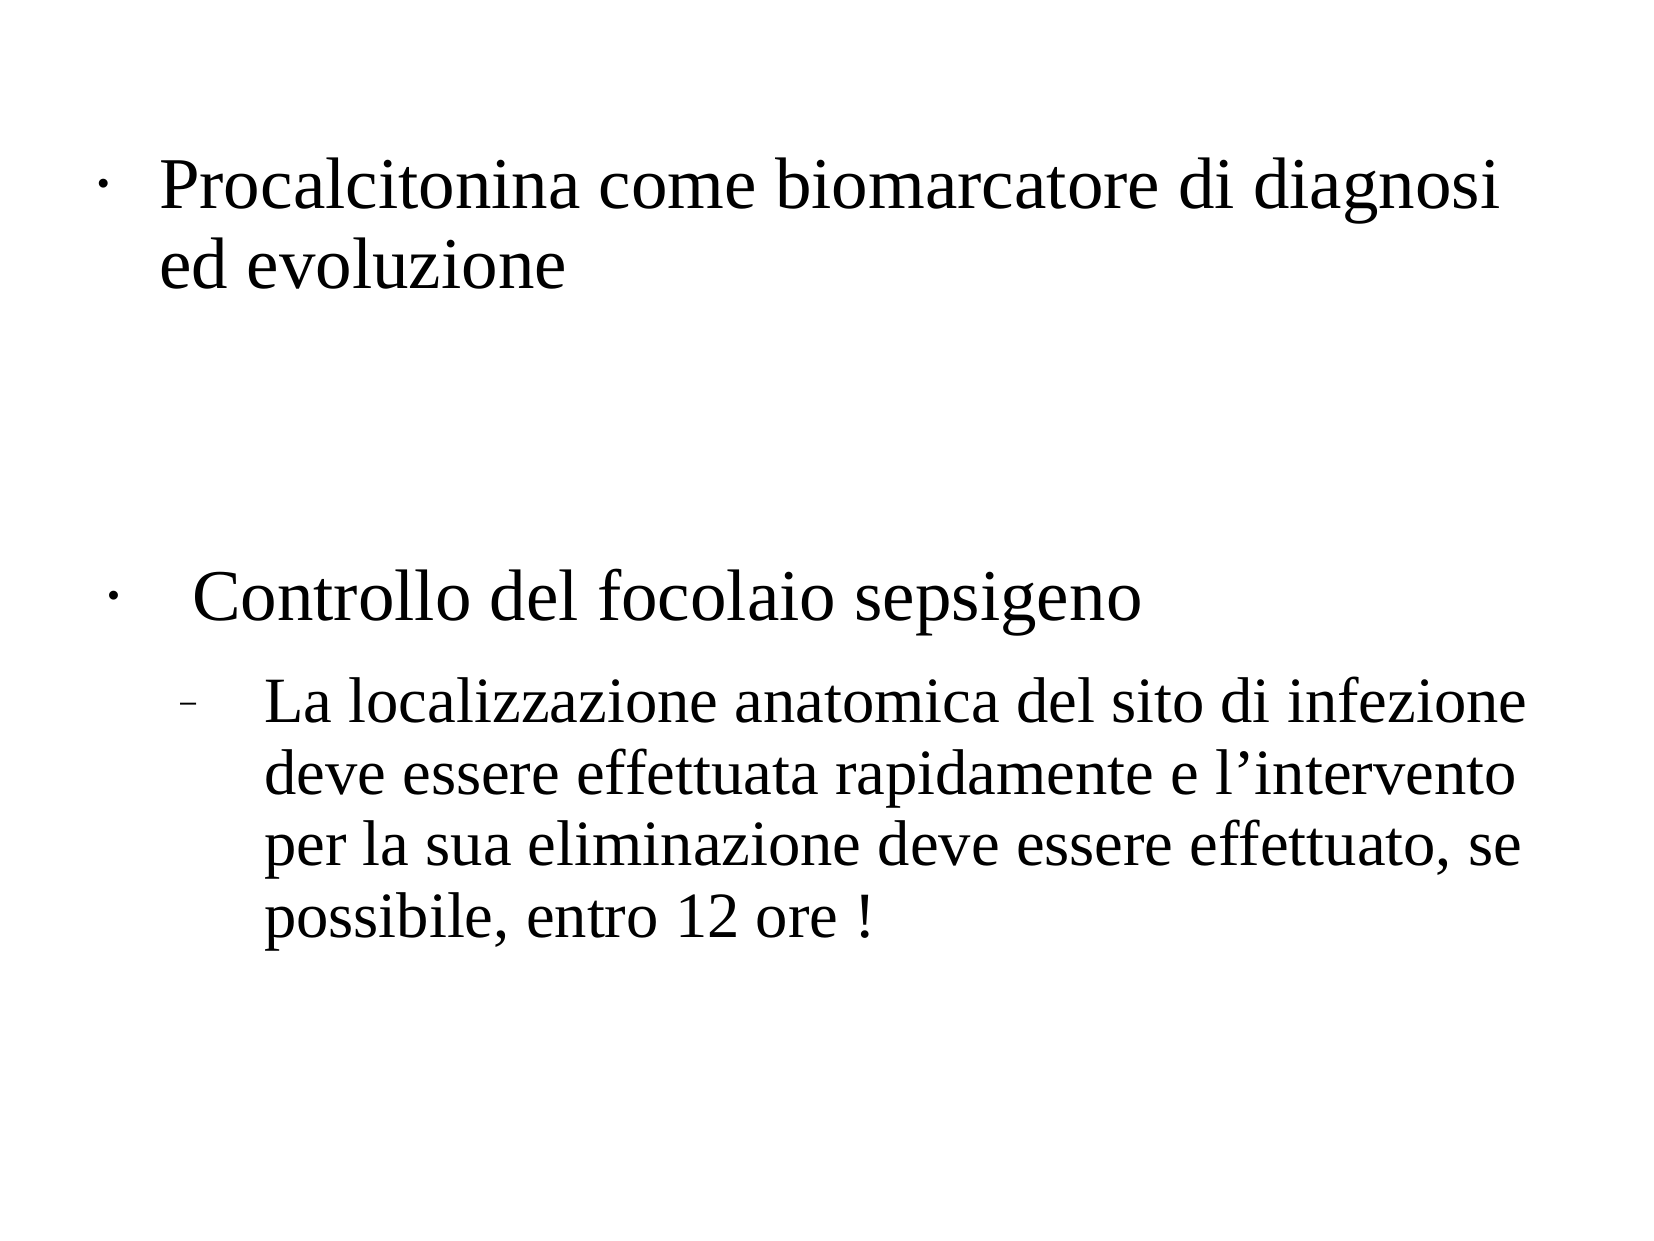

# Procalcitonina come biomarcatore di diagnosi ed evoluzione
Controllo del focolaio sepsigeno
La localizzazione anatomica del sito di infezione deve essere effettuata rapidamente e l’intervento per la sua eliminazione deve essere effettuato, se possibile, entro 12 ore !